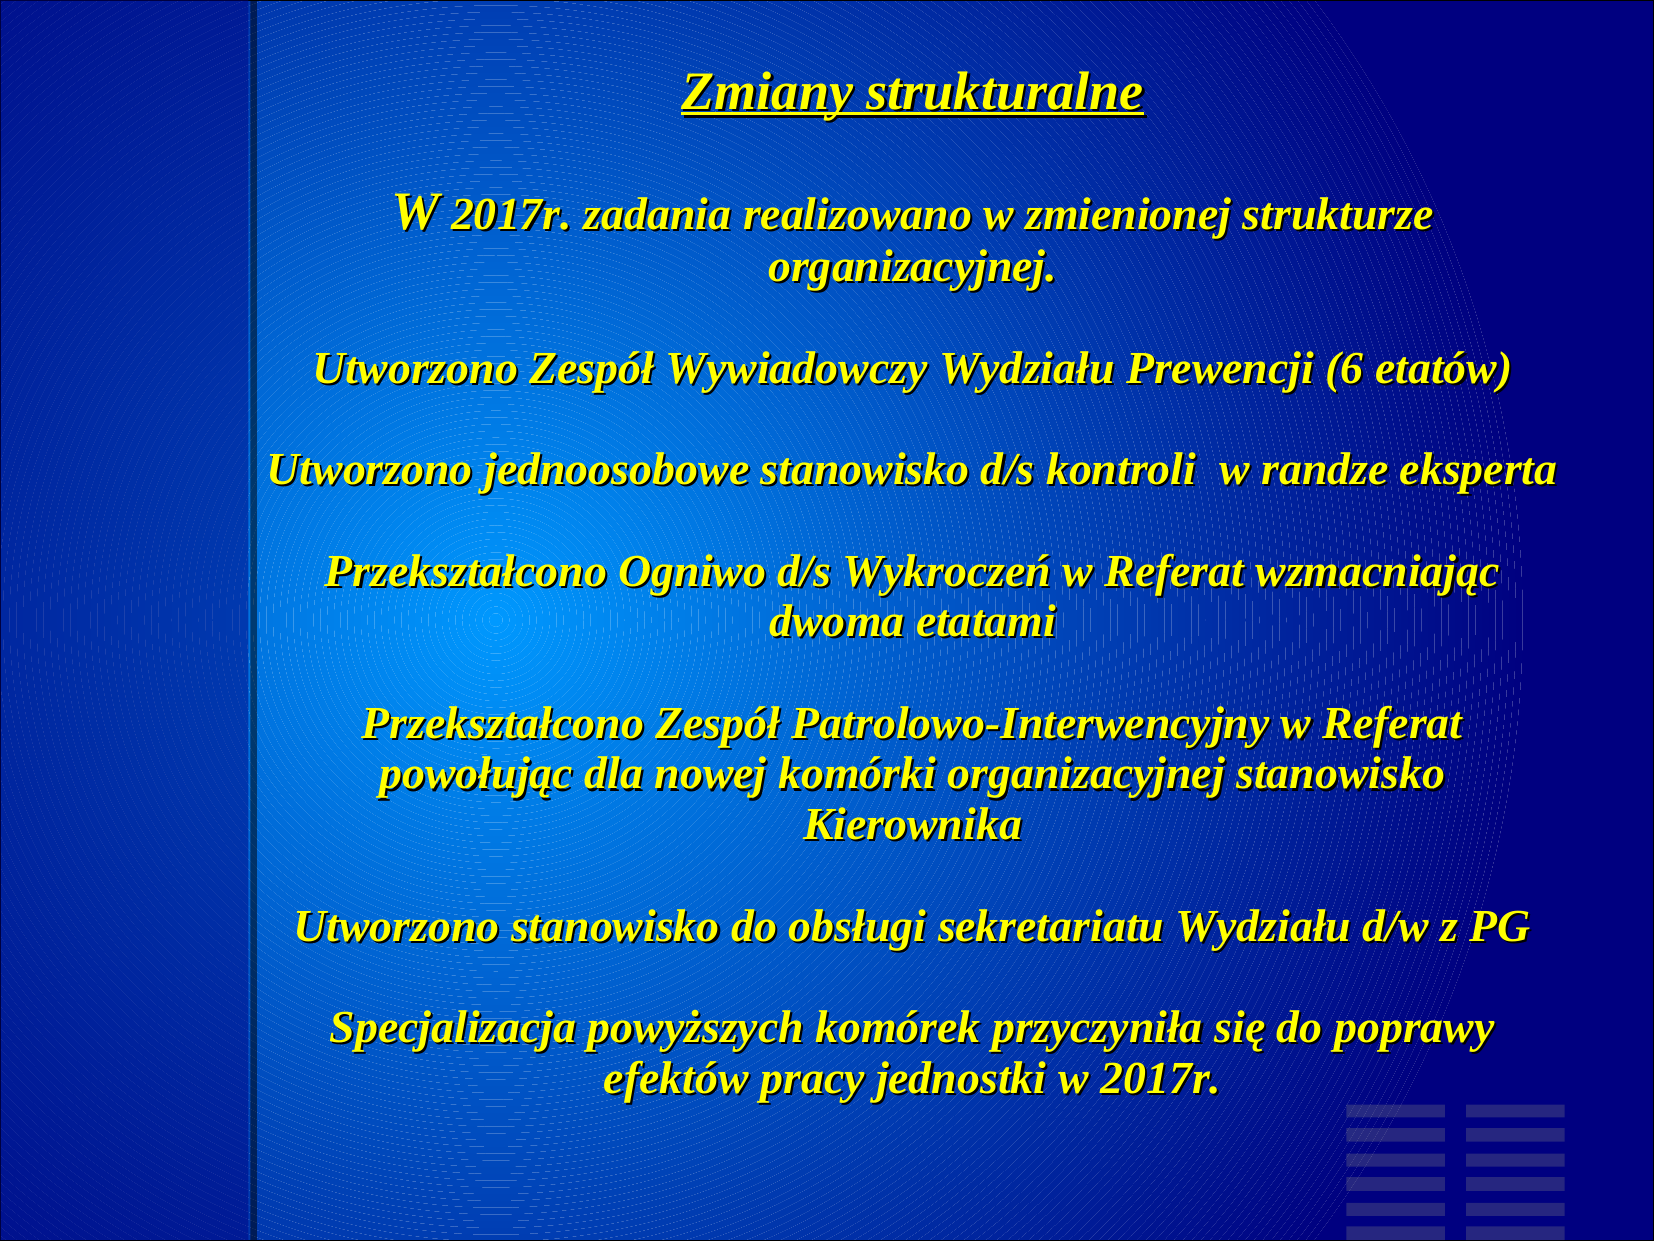

# Zmiany strukturalne W 2017r. zadania realizowano w zmienionej strukturze organizacyjnej. Utworzono Zespół Wywiadowczy Wydziału Prewencji (6 etatów) Utworzono jednoosobowe stanowisko d/s kontroli w randze eksperta Przekształcono Ogniwo d/s Wykroczeń w Referat wzmacniając dwoma etatami Przekształcono Zespół Patrolowo-Interwencyjny w Referat powołując dla nowej komórki organizacyjnej stanowisko Kierownika Utworzono stanowisko do obsługi sekretariatu Wydziału d/w z PG Specjalizacja powyższych komórek przyczyniła się do poprawy efektów pracy jednostki w 2017r.